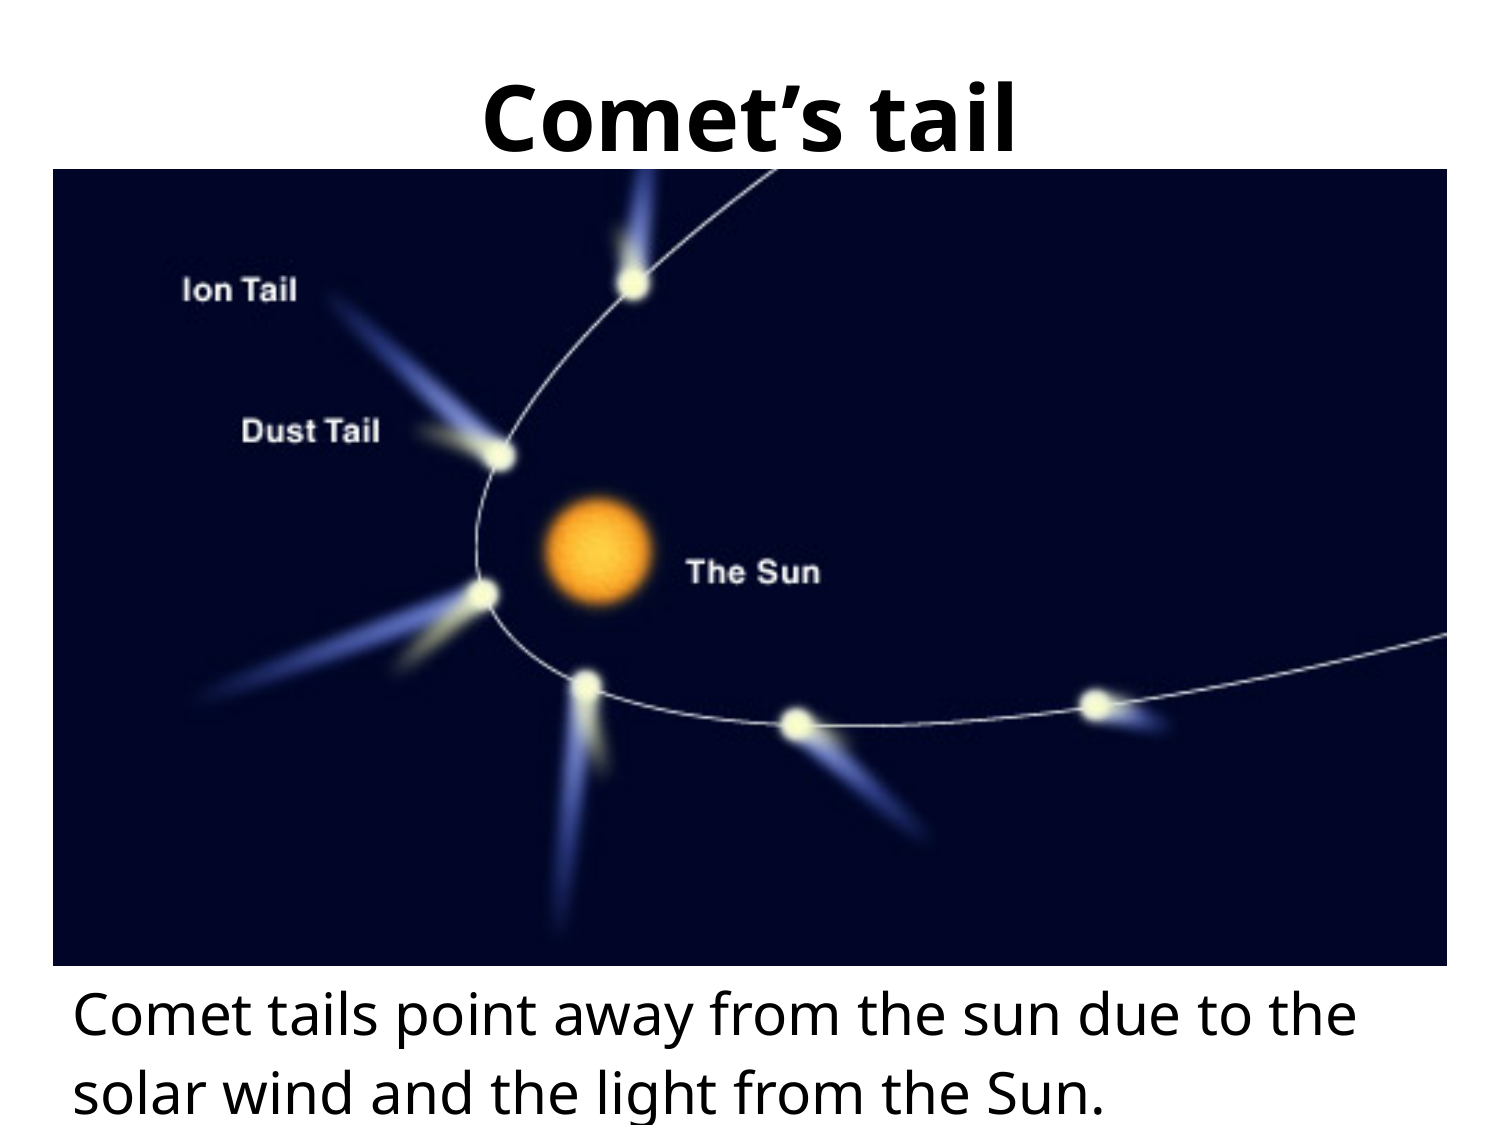

# Comet’s tail
Comet tails point away from the sun due to the solar wind and the light from the Sun.